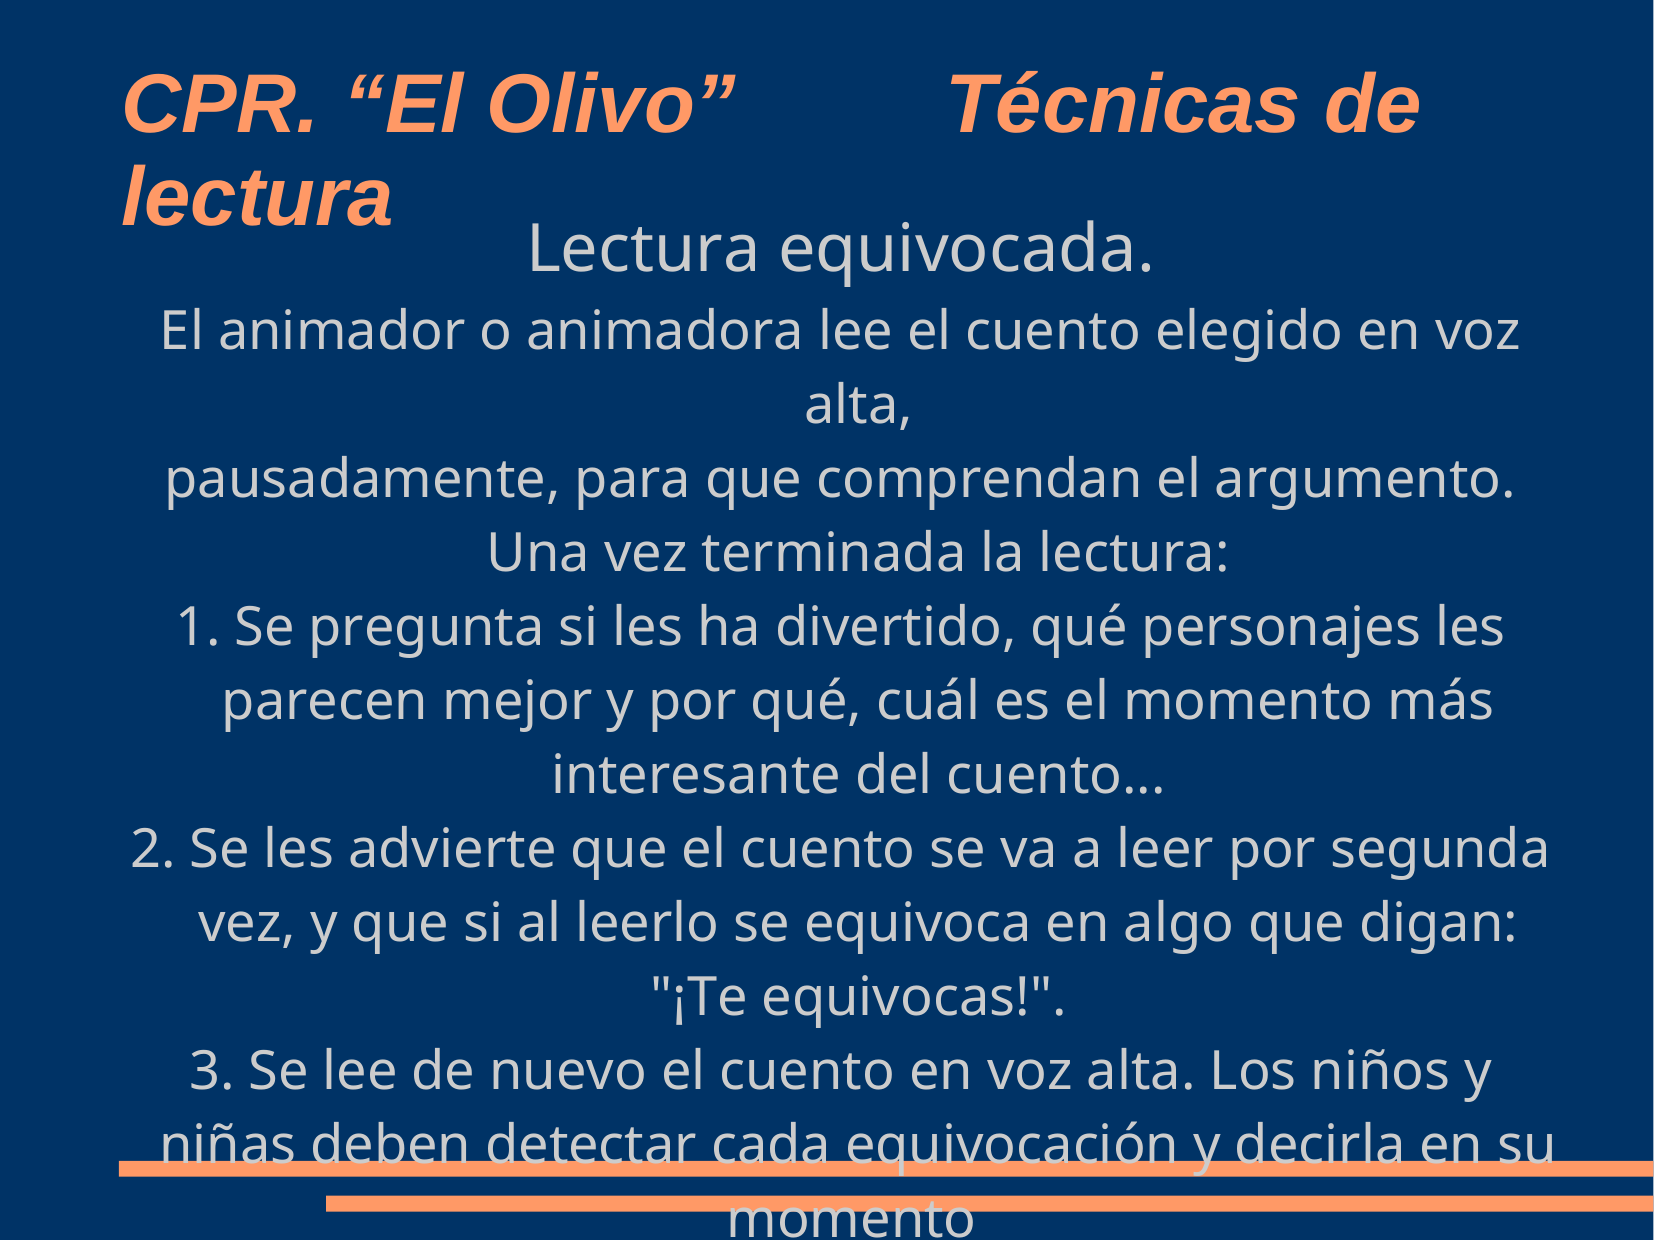

# CPR. “El Olivo” Técnicas de lectura
Lectura equivocada.
El animador o animadora lee el cuento elegido en voz alta,
pausadamente, para que comprendan el argumento. Una vez terminada la lectura:
1. Se pregunta si les ha divertido, qué personajes les parecen mejor y por qué, cuál es el momento más interesante del cuento...
2. Se les advierte que el cuento se va a leer por segunda vez, y que si al leerlo se equivoca en algo que digan: "¡Te equivocas!".
3. Se lee de nuevo el cuento en voz alta. Los niños y niñas deben detectar cada equivocación y decirla en su momento